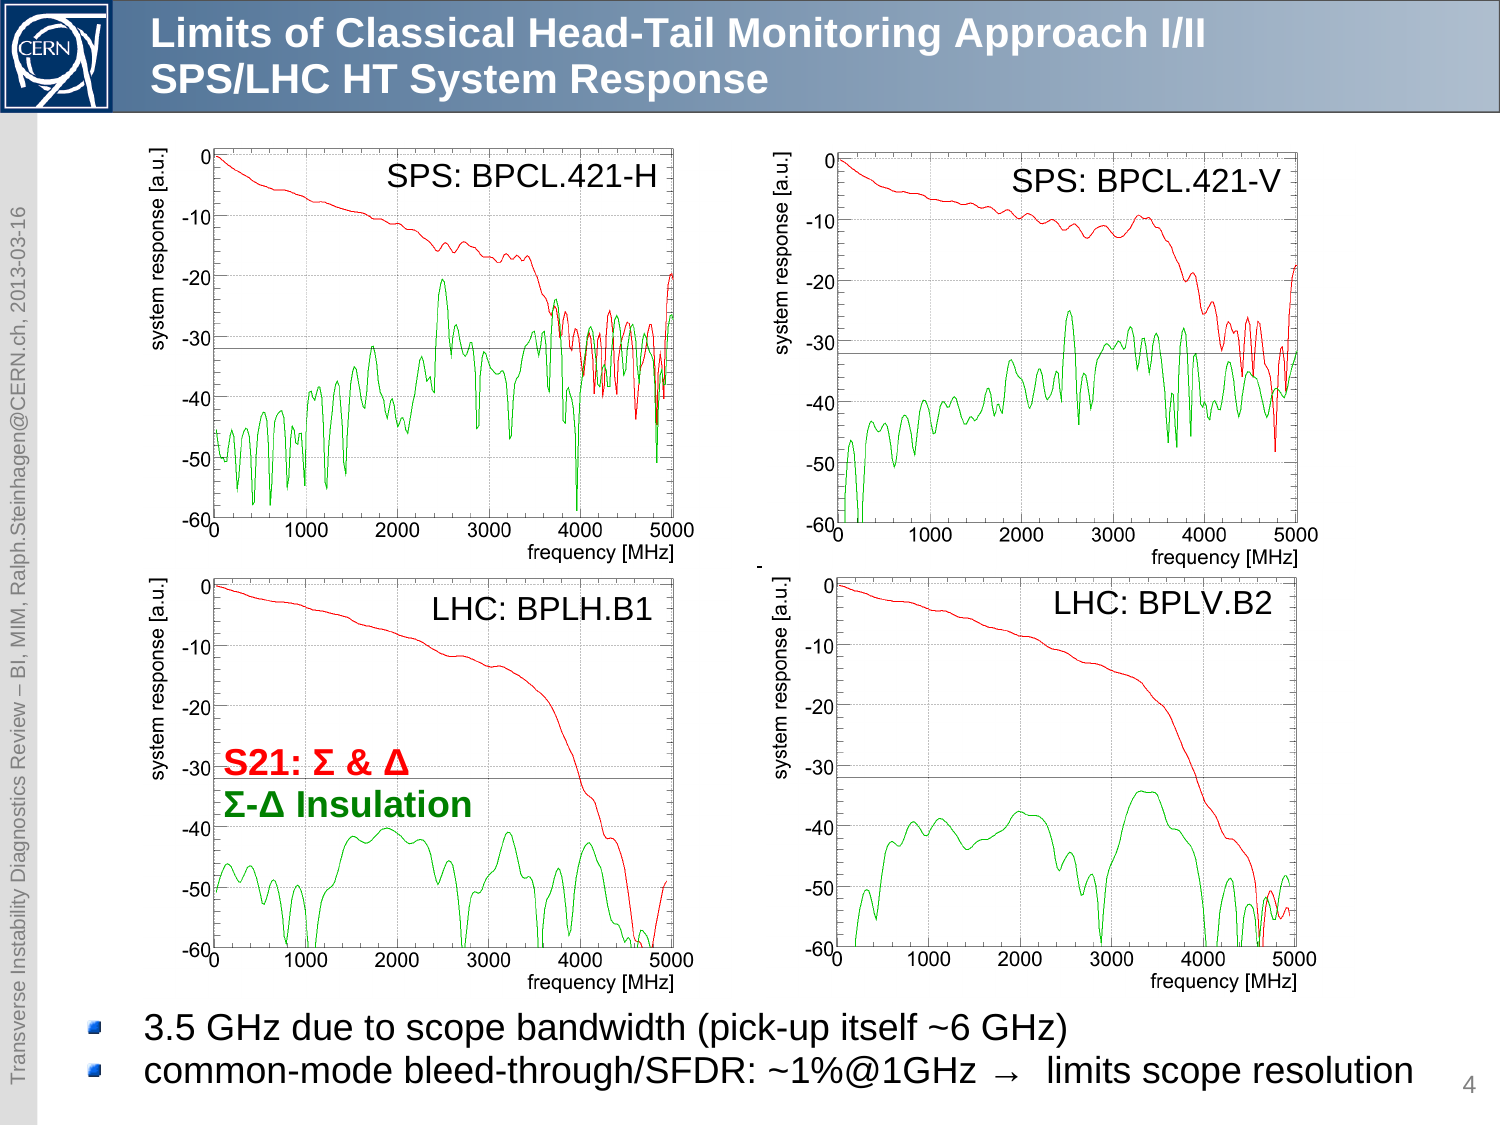

# Limits of Classical Head-Tail Monitoring Approach I/II SPS/LHC HT System Response
SPS: BPCL.421-H
SPS: BPCL.421-V
LHC: BPLV.B2
LHC: BPLH.B1
S21: Σ & Δ
Σ-Δ Insulation
3.5 GHz due to scope bandwidth (pick-up itself ~6 GHz)
common-mode bleed-through/SFDR: ~1%@1GHz → limits scope resolution